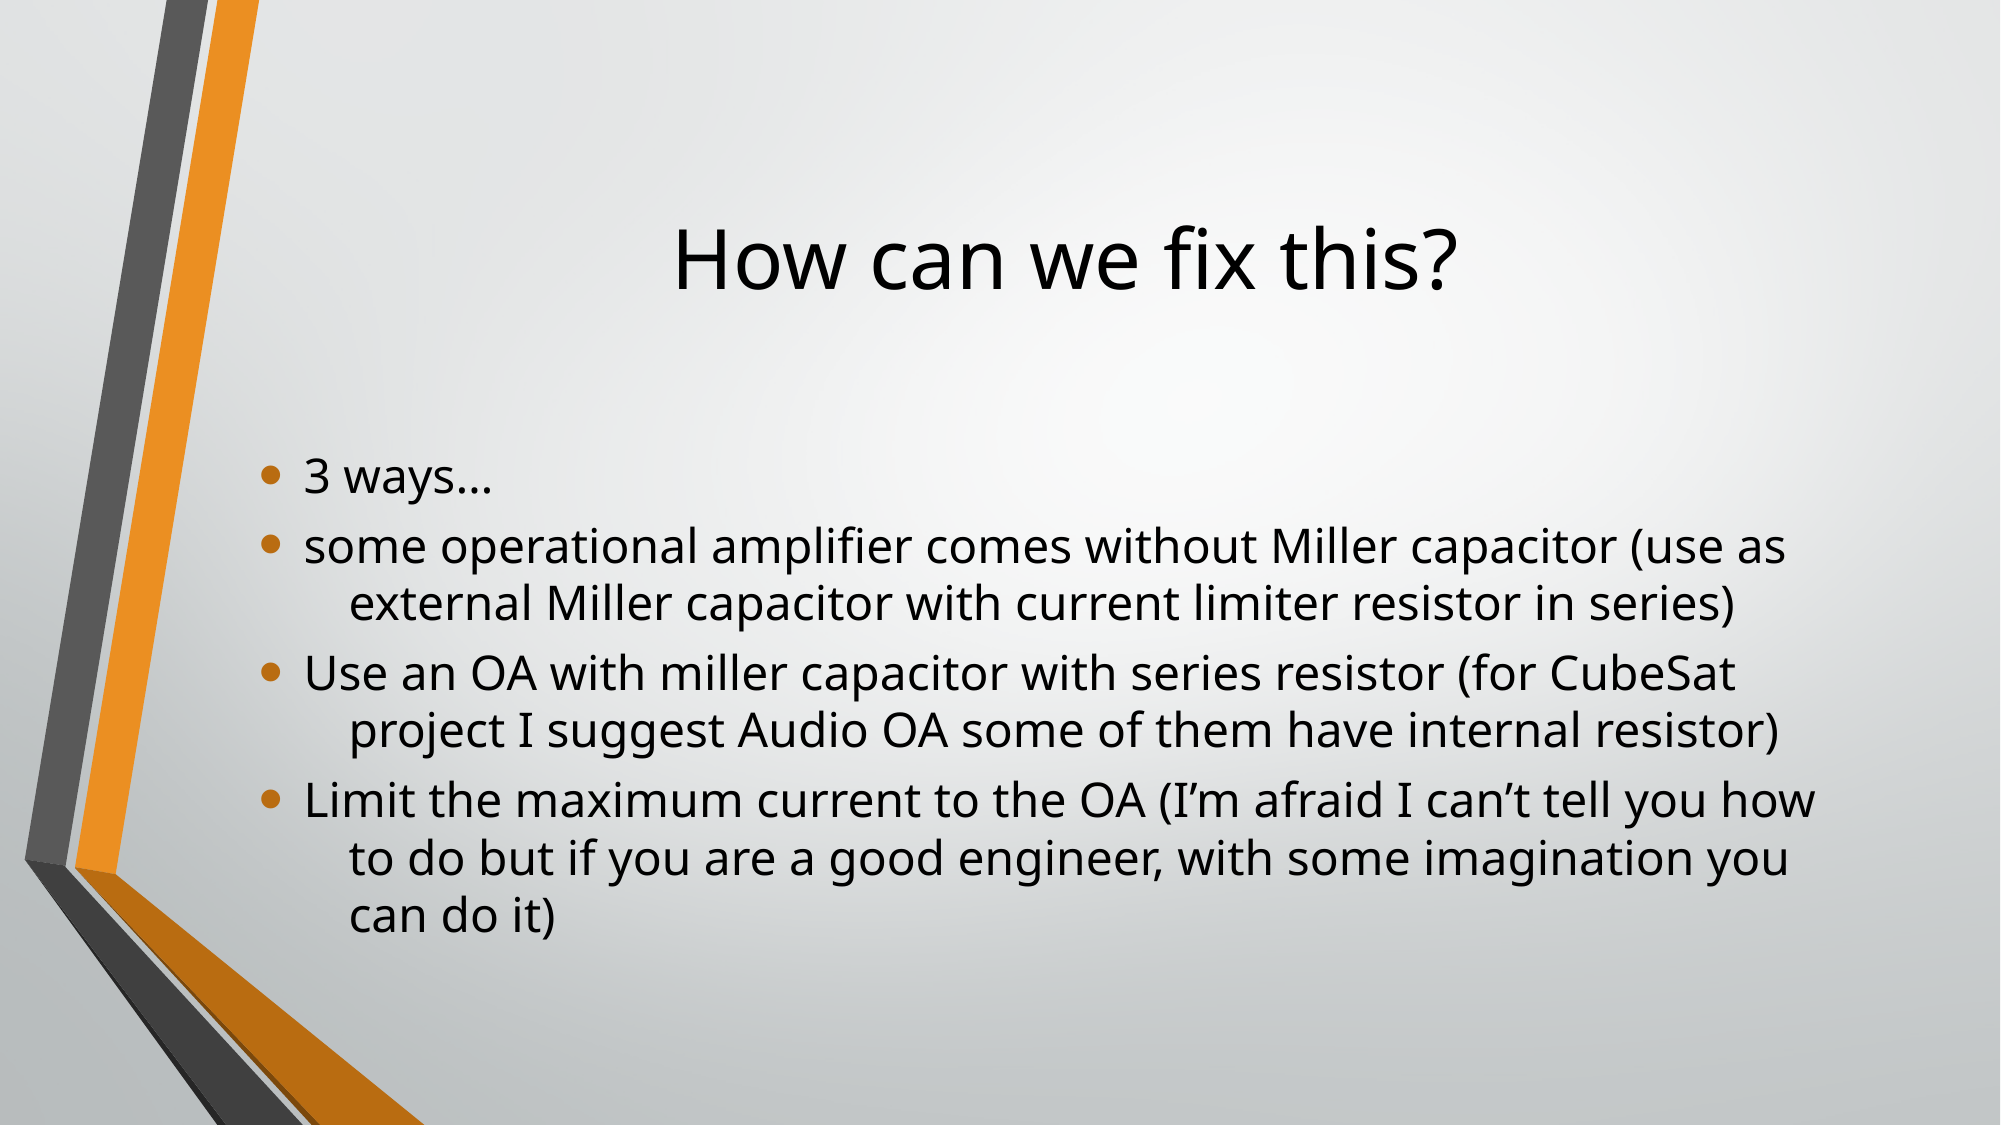

# How can we fix this?
3 ways…
some operational amplifier comes without Miller capacitor (use as external Miller capacitor with current limiter resistor in series)
Use an OA with miller capacitor with series resistor (for CubeSat project I suggest Audio OA some of them have internal resistor)
Limit the maximum current to the OA (I’m afraid I can’t tell you how to do but if you are a good engineer, with some imagination you can do it)